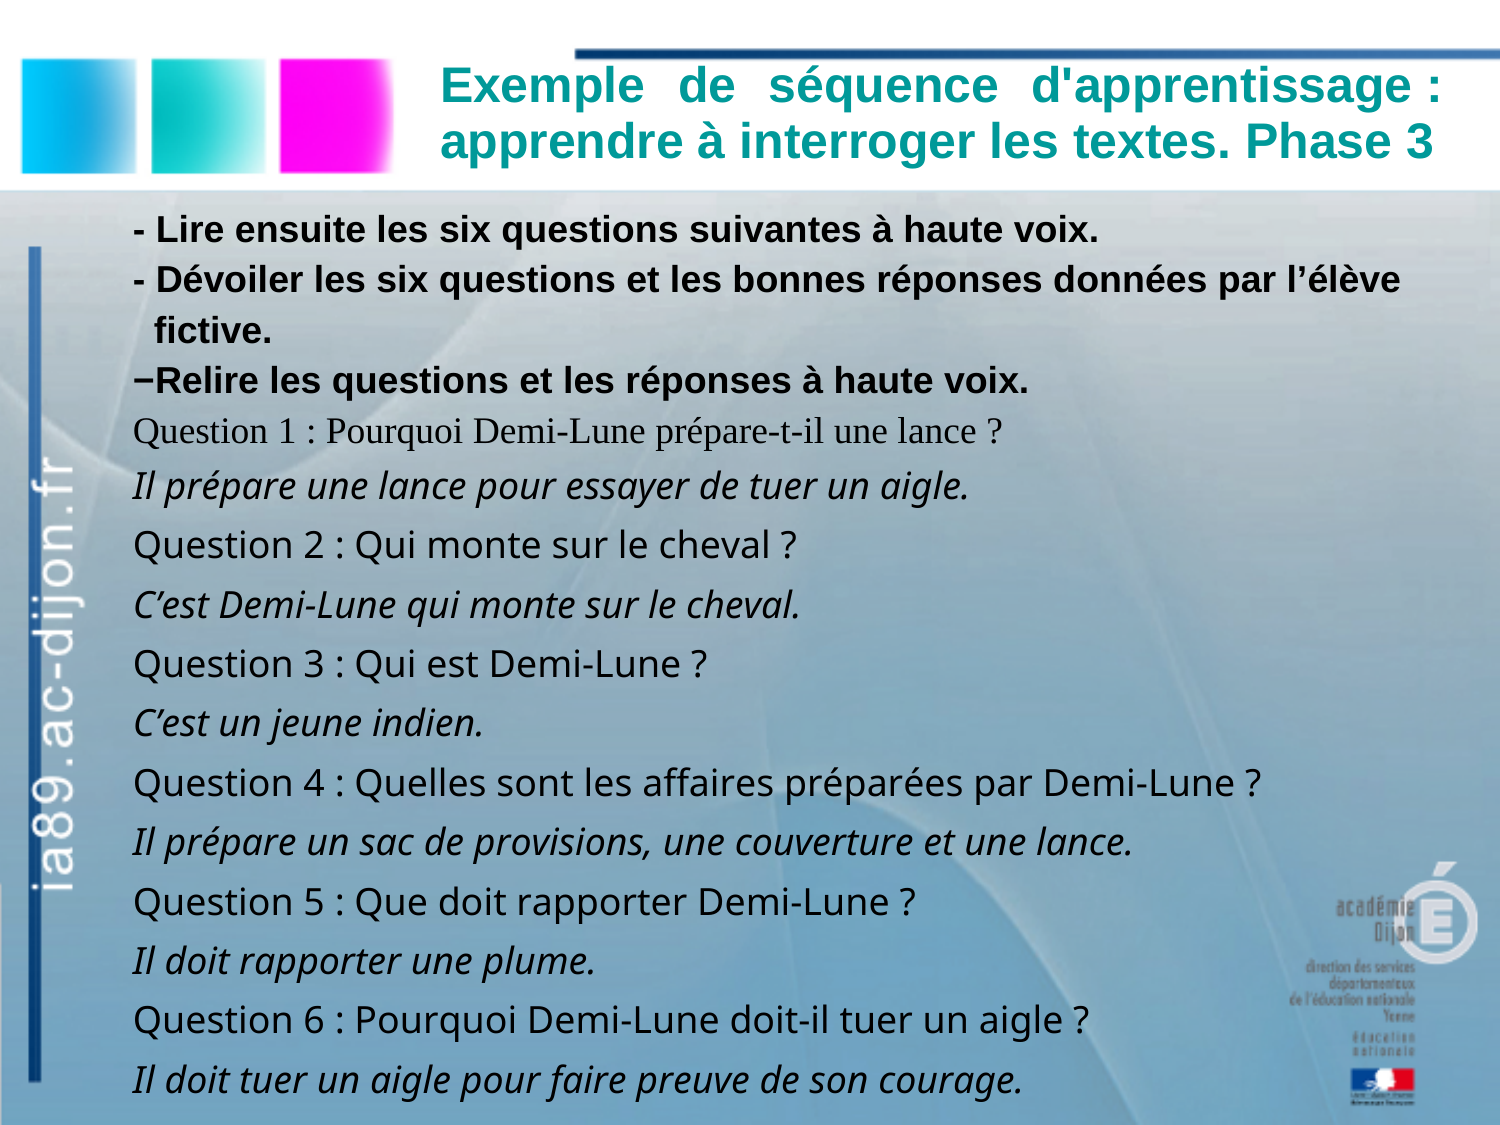

# Exemple de séquence d'apprentissage : apprendre à interroger les textes. Phase 3
- Lire ensuite les six questions suivantes à haute voix.
- Dévoiler les six questions et les bonnes réponses données par l’élève
 fictive.
−Relire les questions et les réponses à haute voix.
Question 1 : Pourquoi Demi-Lune prépare-t-il une lance ?
Il prépare une lance pour essayer de tuer un aigle.
Question 2 : Qui monte sur le cheval ?
C’est Demi-Lune qui monte sur le cheval.
Question 3 : Qui est Demi-Lune ?
C’est un jeune indien.
Question 4 : Quelles sont les affaires préparées par Demi-Lune ?
Il prépare un sac de provisions, une couverture et une lance.
Question 5 : Que doit rapporter Demi-Lune ?
Il doit rapporter une plume.
Question 6 : Pourquoi Demi-Lune doit-il tuer un aigle ?
Il doit tuer un aigle pour faire preuve de son courage.